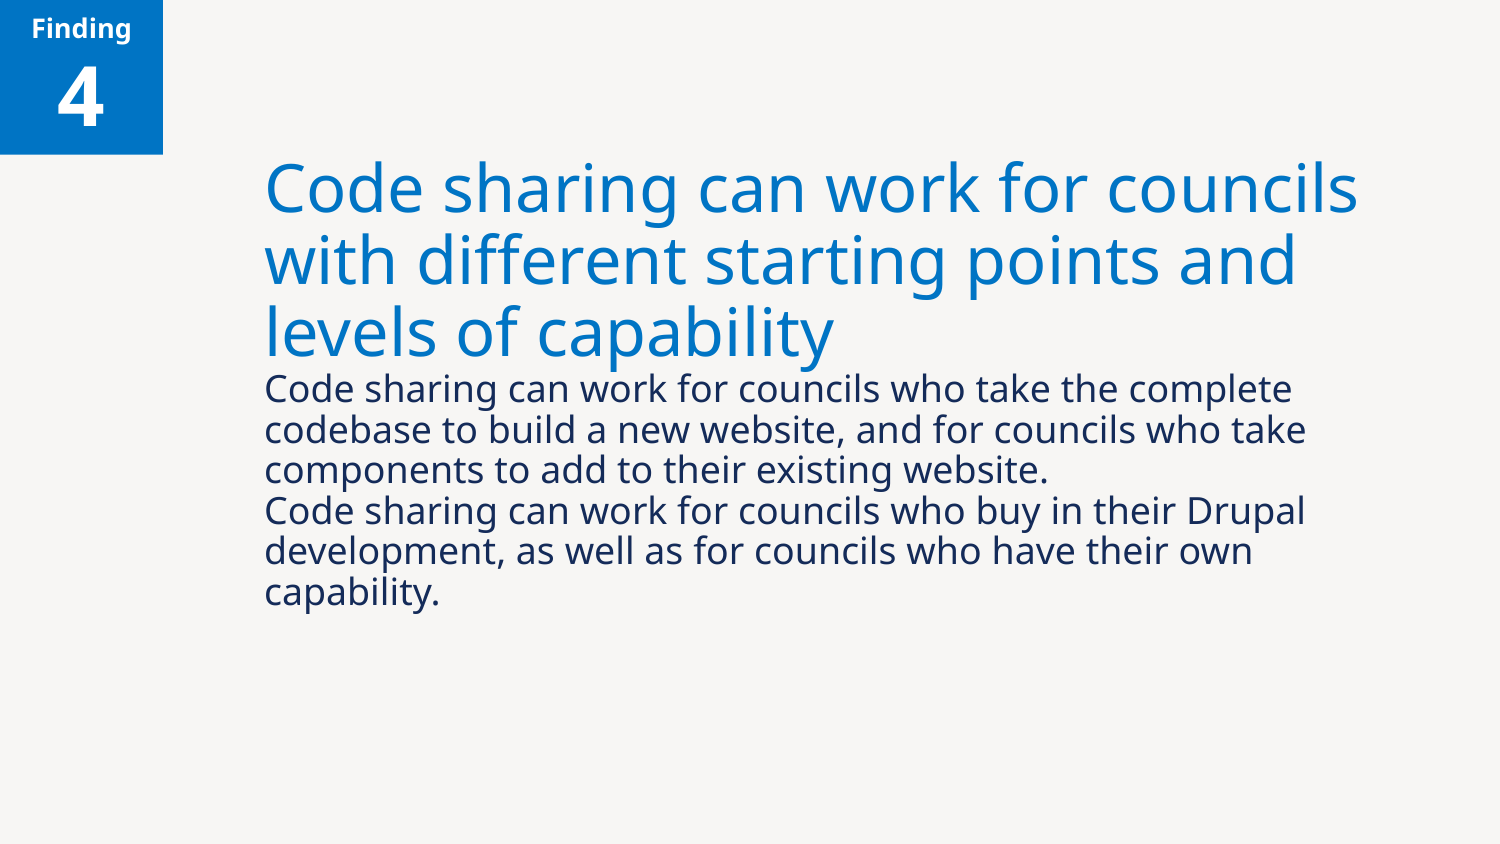

Finding
4
# Code sharing can work for councils with different starting points and levels of capability Code sharing can work for councils who take the complete codebase to build a new website, and for councils who take components to add to their existing website. Code sharing can work for councils who buy in their Drupal development, as well as for councils who have their own capability.